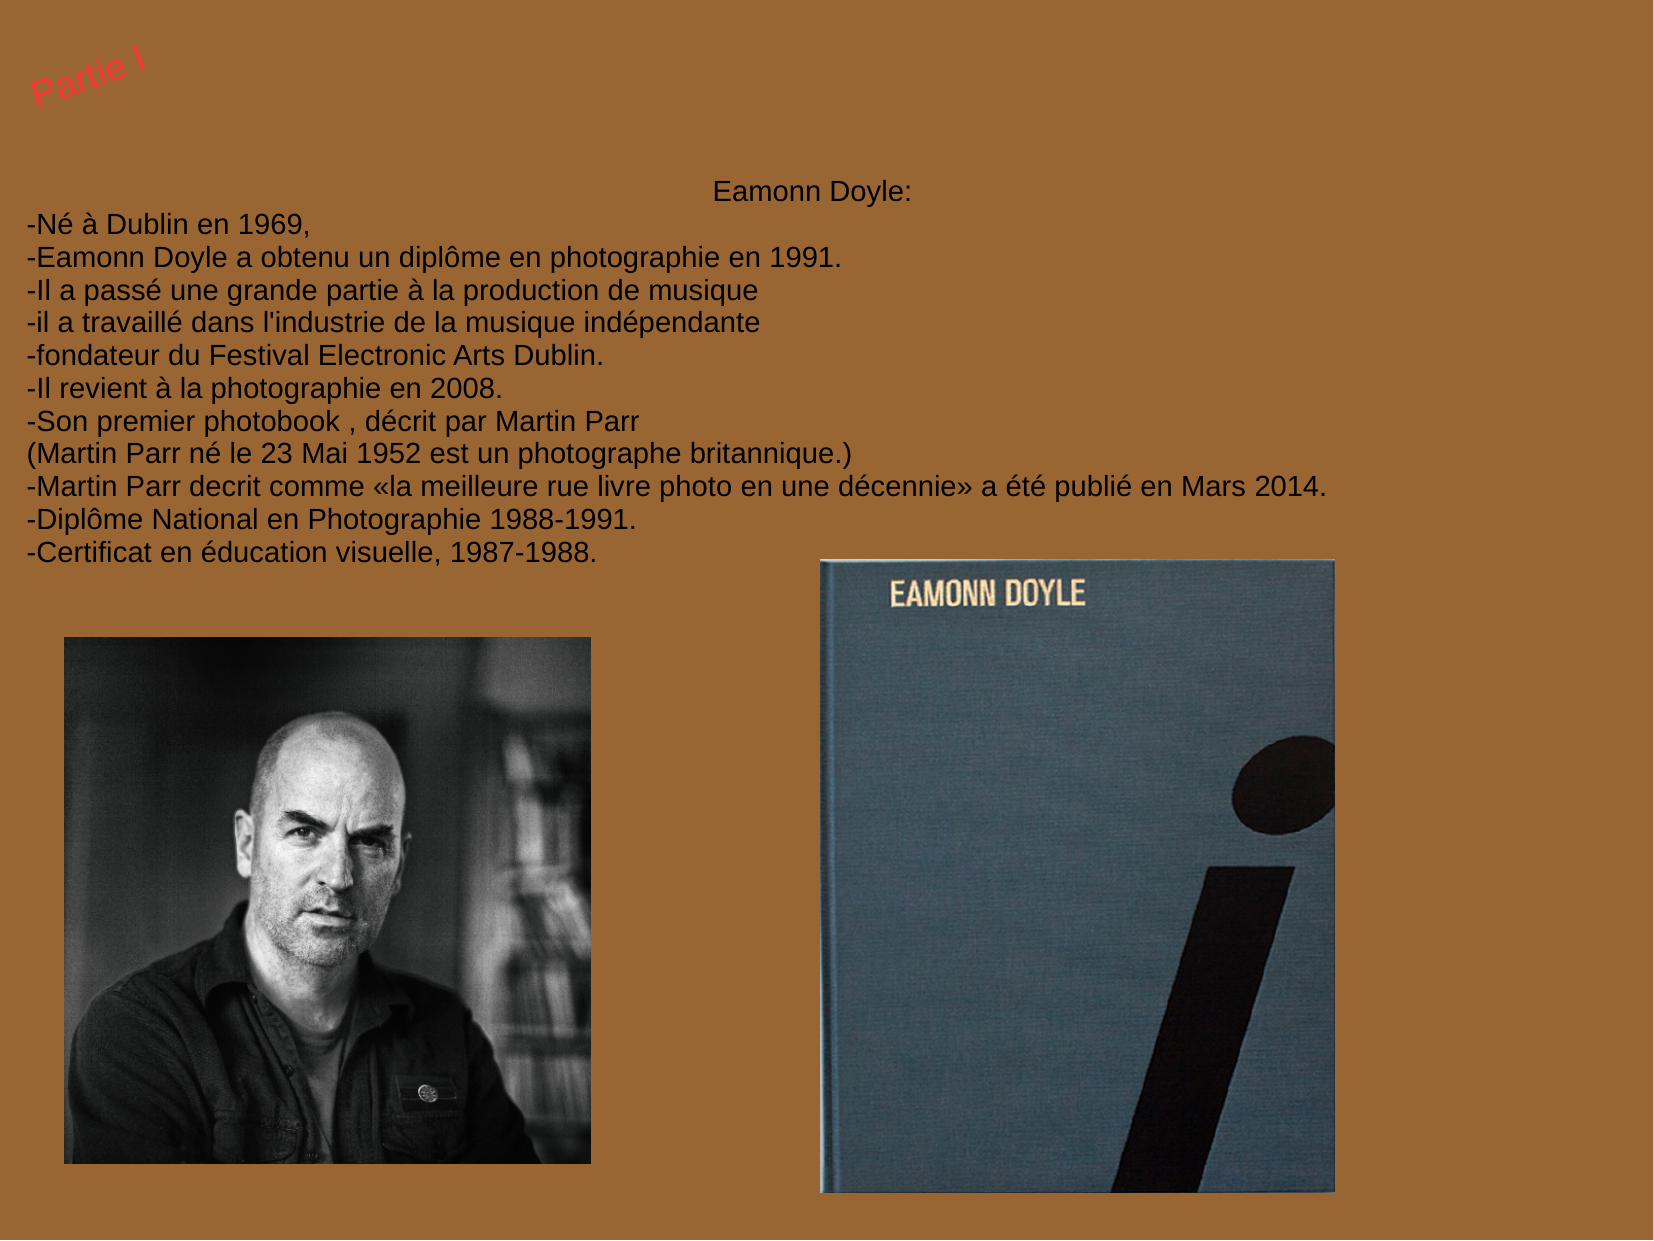

Partie I
Eamonn Doyle:
-Né à Dublin en 1969,
-Eamonn Doyle a obtenu un diplôme en photographie en 1991.
-Il a passé une grande partie à la production de musique
-il a travaillé dans l'industrie de la musique indépendante
-fondateur du Festival Electronic Arts Dublin.
-Il revient à la photographie en 2008.
-Son premier photobook , décrit par Martin Parr
(Martin Parr né le 23 Mai 1952 est un photographe britannique.)
-Martin Parr decrit comme «la meilleure rue livre photo en une décennie» a été publié en Mars 2014.
-Diplôme National en Photographie 1988-1991.
-Certificat en éducation visuelle, 1987-1988.